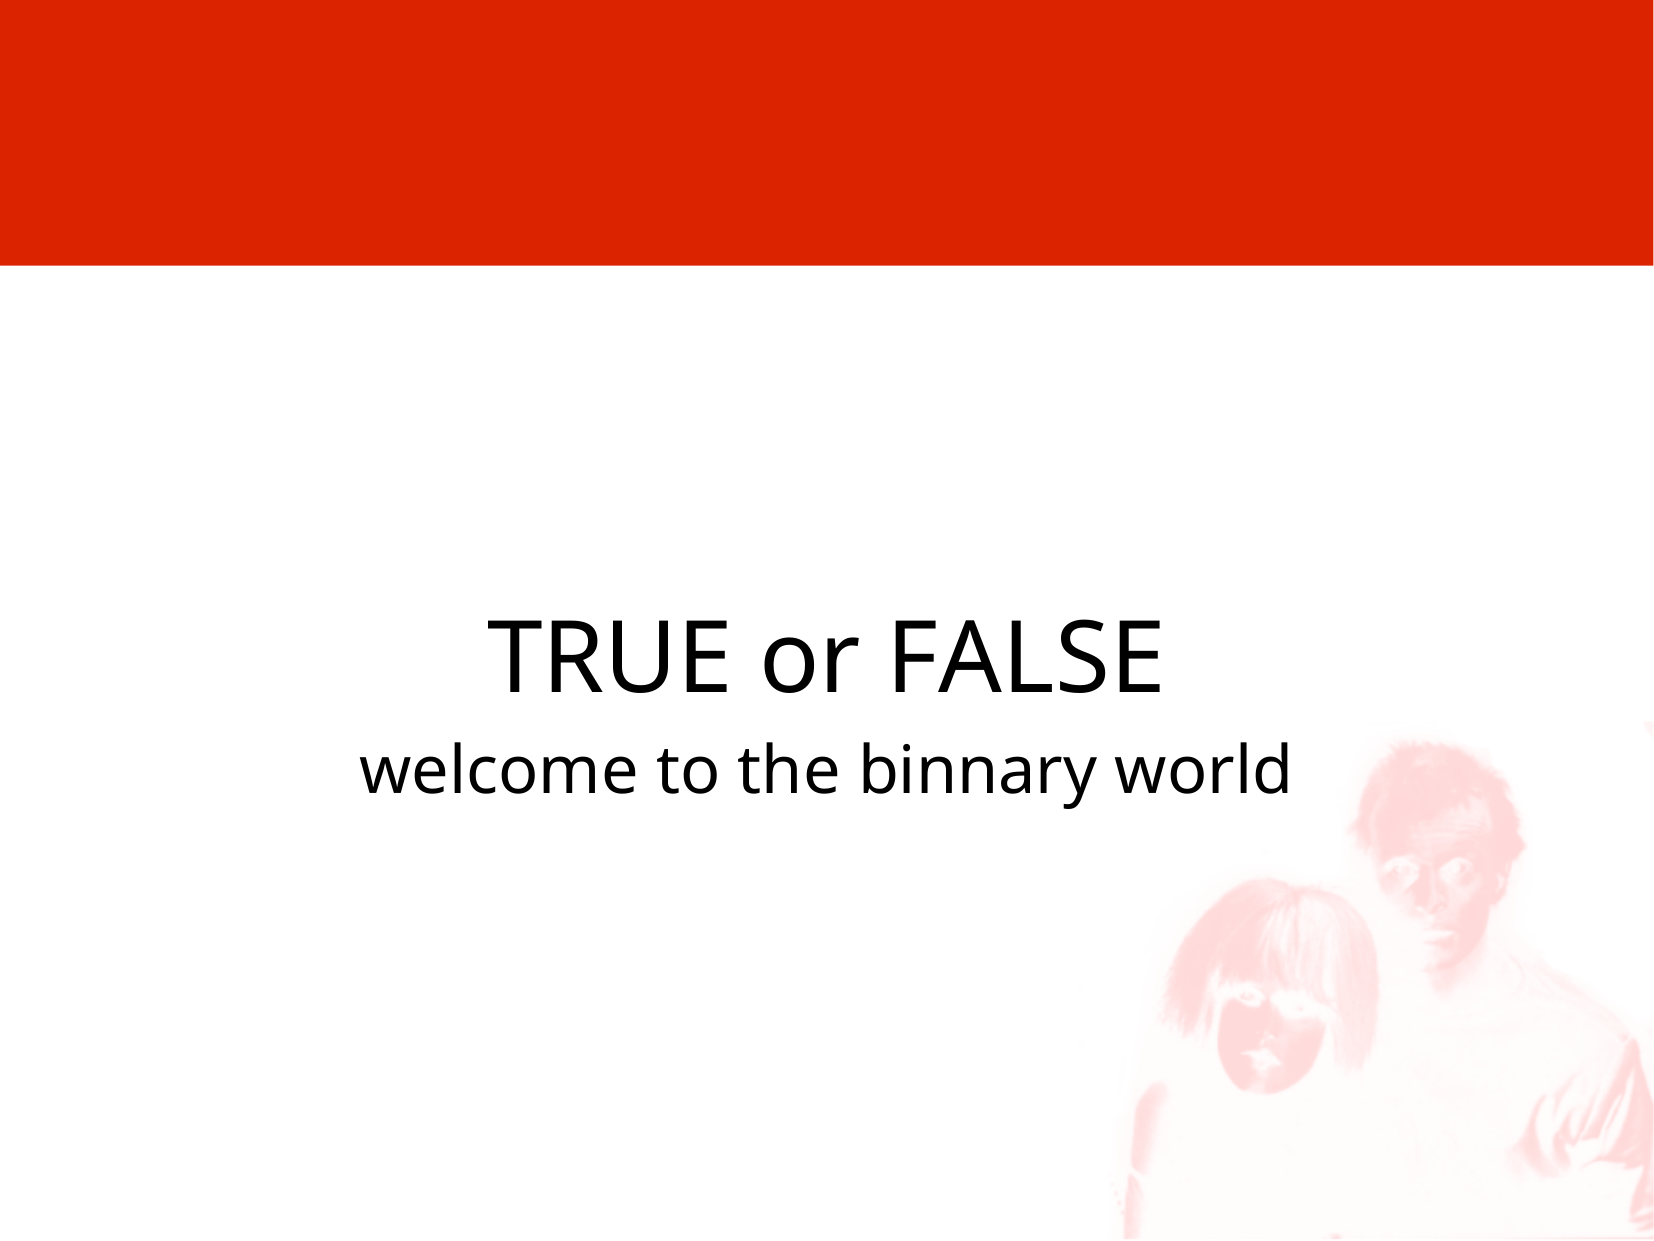

# TRUE or FALSE
welcome to the binnary world